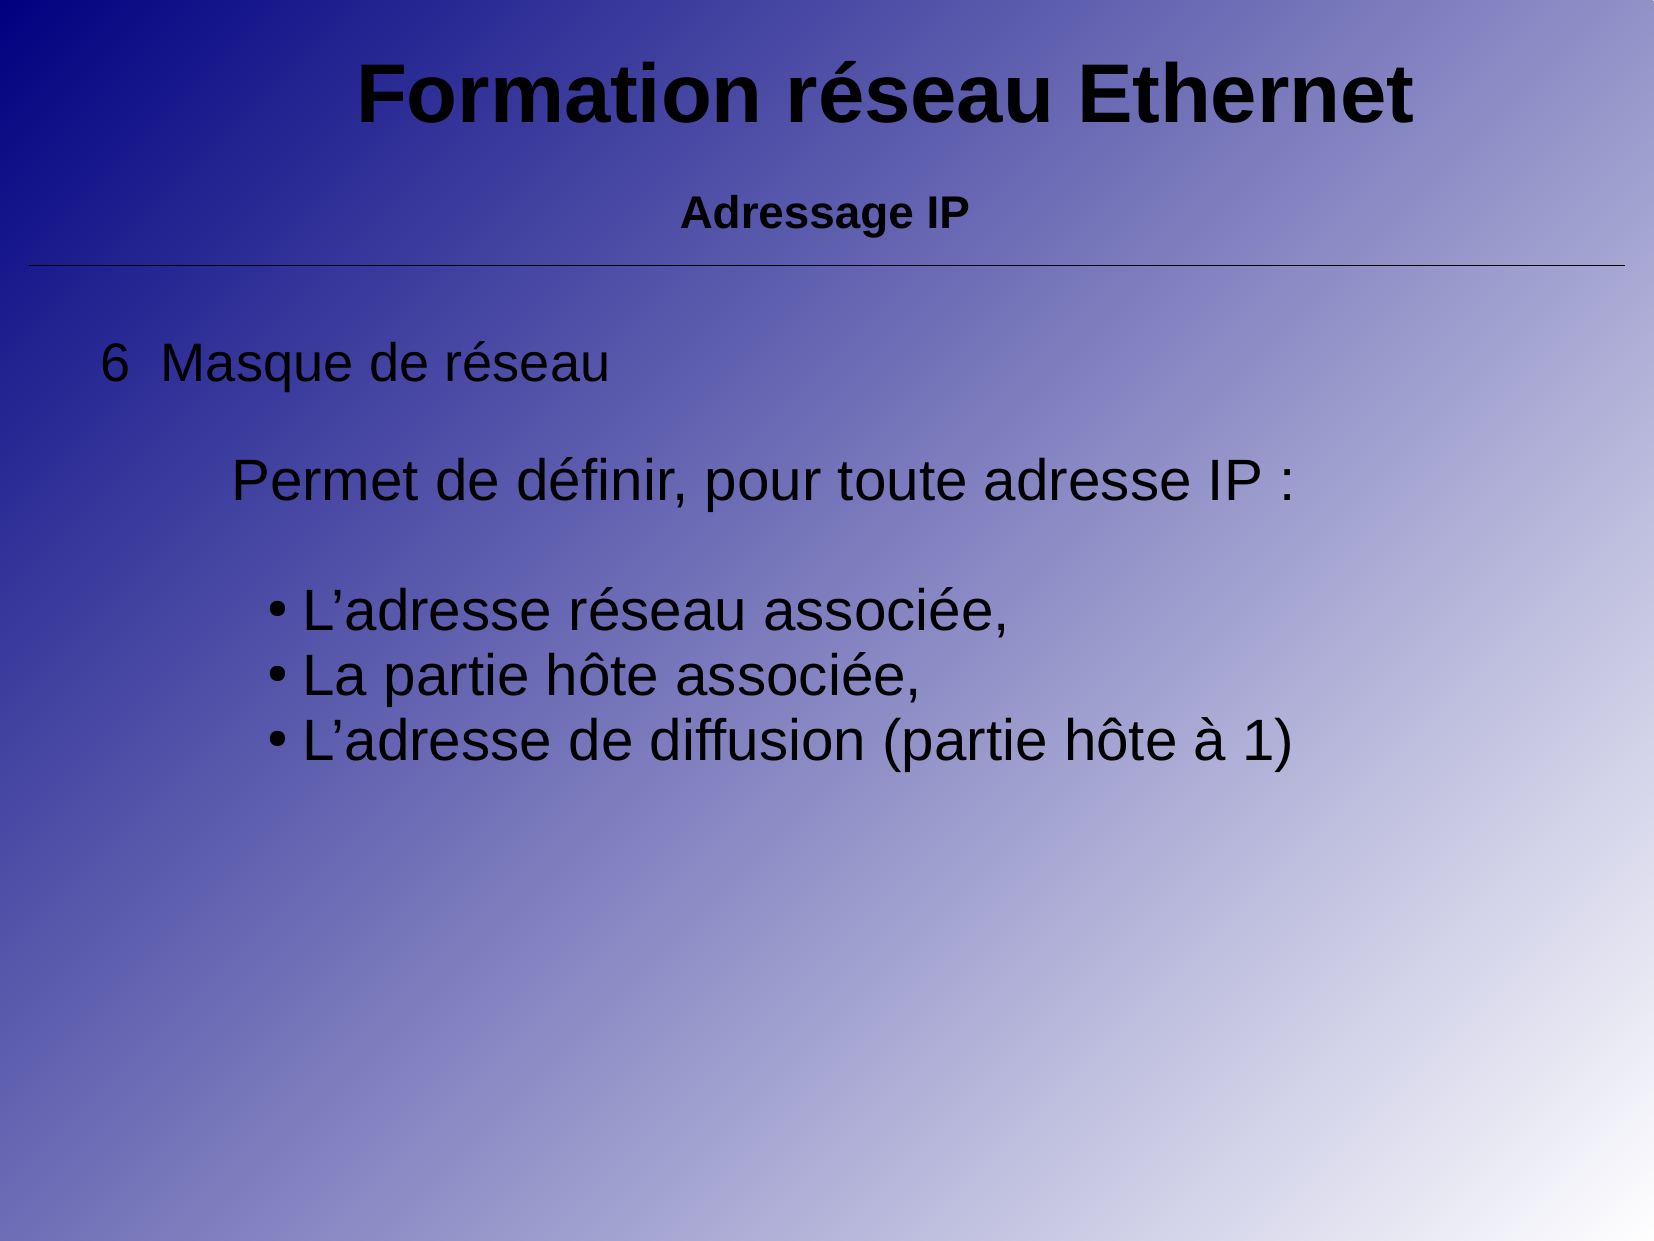

Formation réseau Ethernet
Adressage IP
6 Masque de réseau
Permet de définir, pour toute adresse IP :
L’adresse réseau associée,
La partie hôte associée,
L’adresse de diffusion (partie hôte à 1)